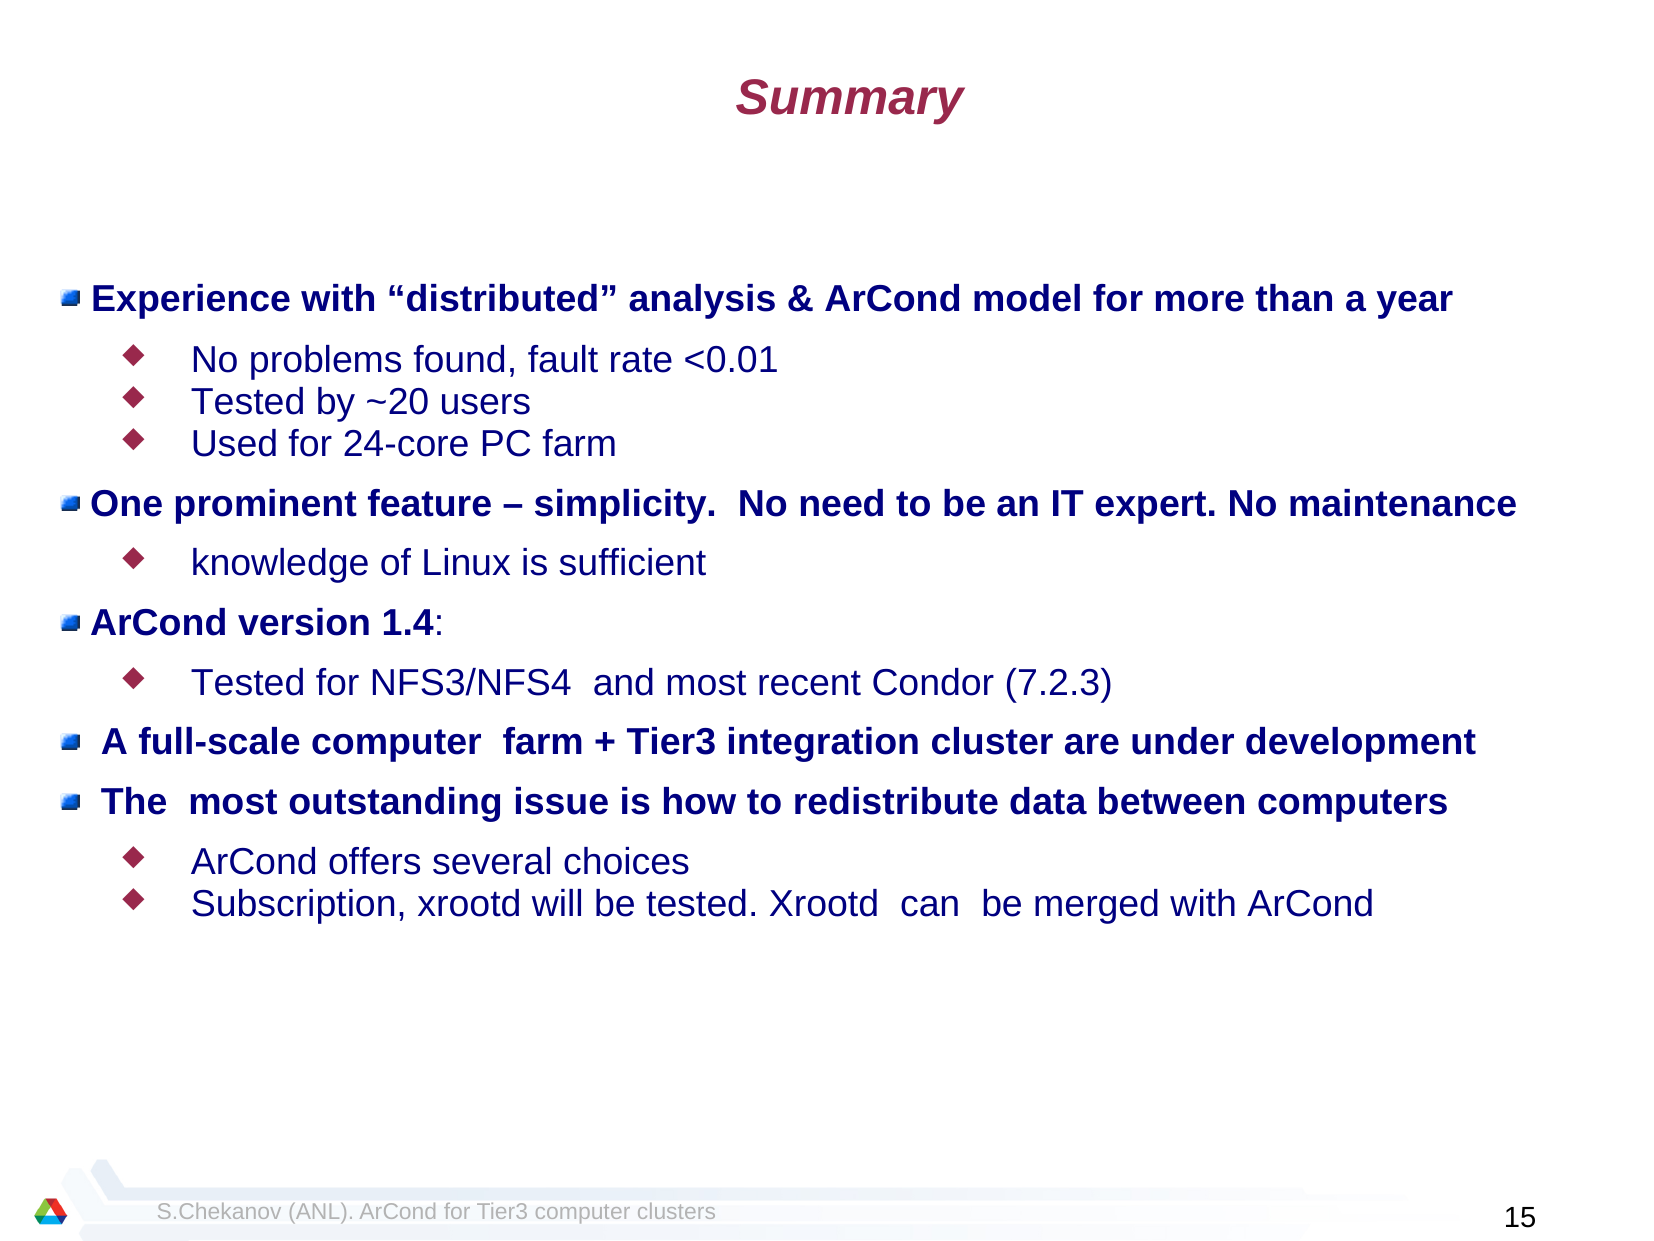

Summary
 Experience with “distributed” analysis & ArCond model for more than a year
No problems found, fault rate <0.01
Tested by ~20 users
Used for 24-core PC farm
 One prominent feature – simplicity. No need to be an IT expert. No maintenance
knowledge of Linux is sufficient
 ArCond version 1.4:
Tested for NFS3/NFS4 and most recent Condor (7.2.3)
 A full-scale computer farm + Tier3 integration cluster are under development
 The most outstanding issue is how to redistribute data between computers
ArCond offers several choices
Subscription, xrootd will be tested. Xrootd can be merged with ArCond
#
15